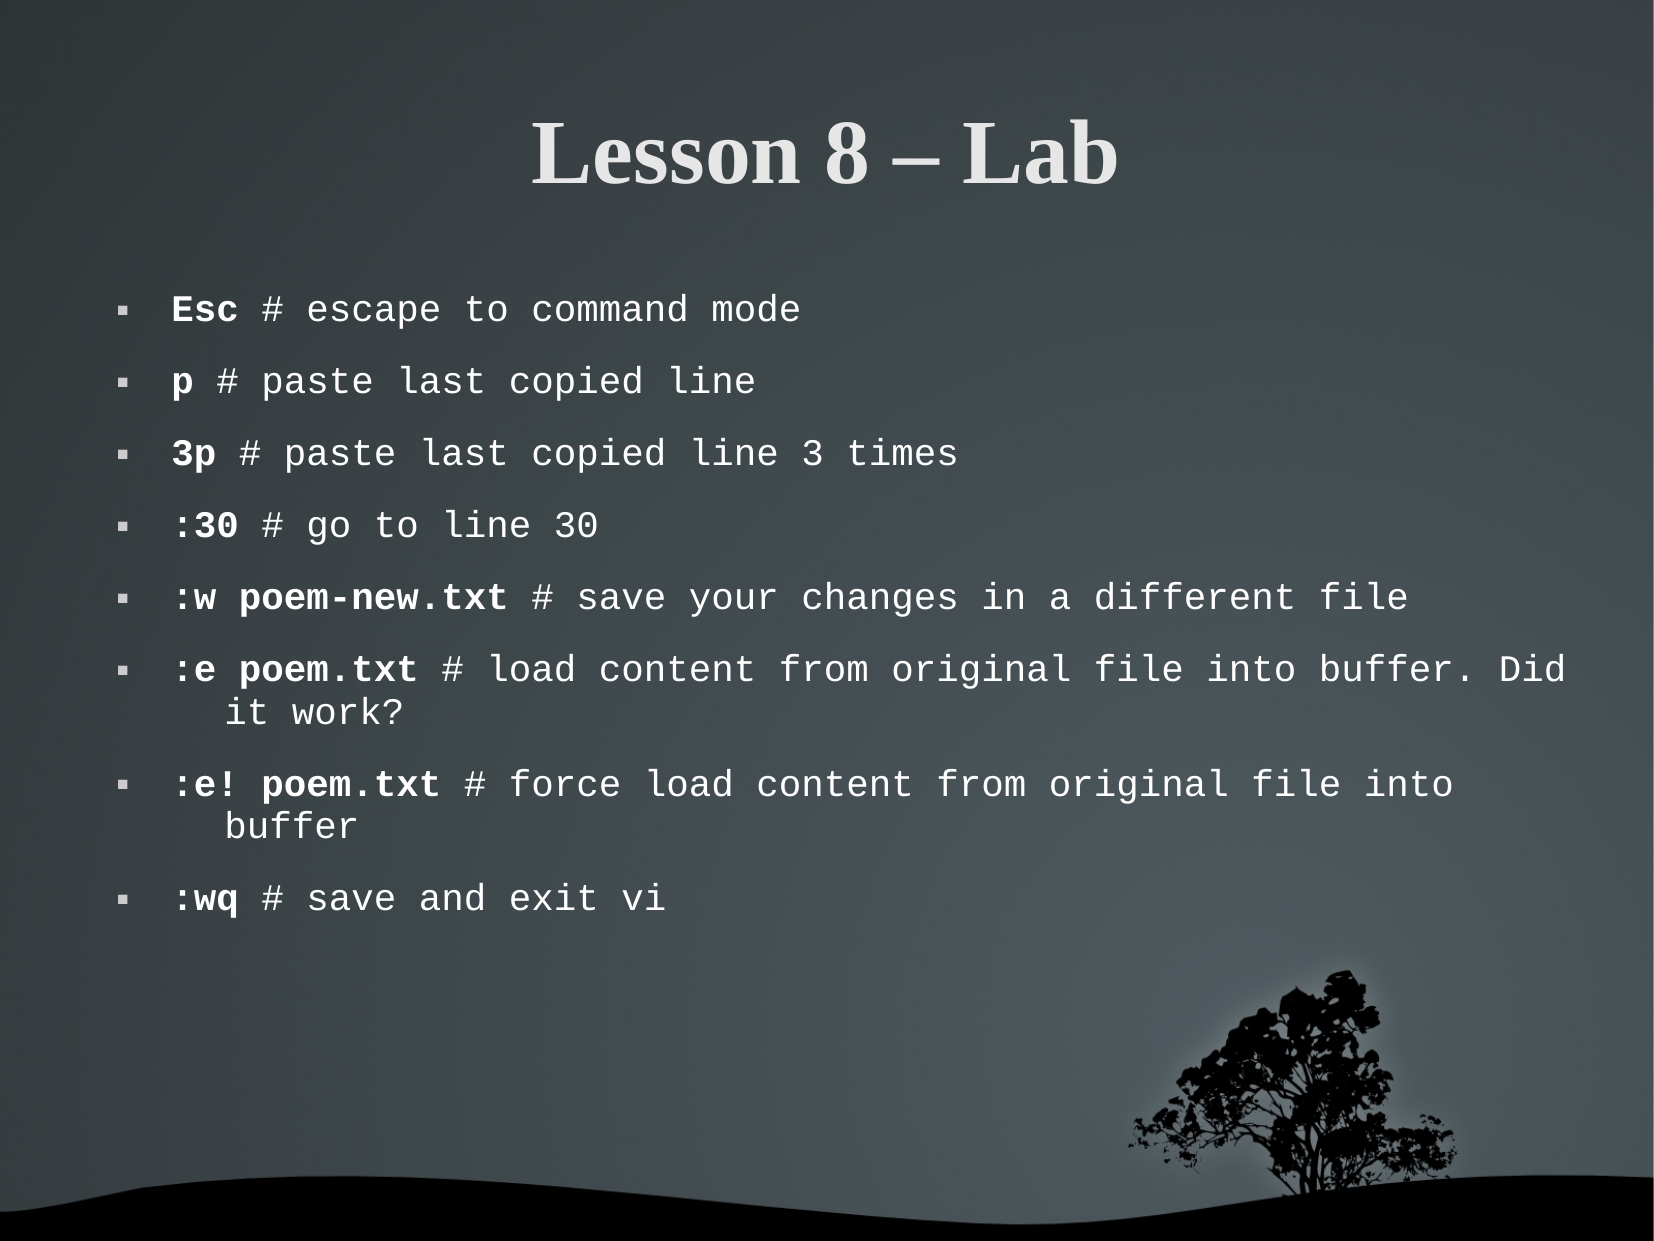

# Lesson 8 – Lab
Esc # escape to command mode
p # paste last copied line
3p # paste last copied line 3 times
:30 # go to line 30
:w poem-new.txt # save your changes in a different file
:e poem.txt # load content from original file into buffer. Did it work?
:e! poem.txt # force load content from original file into buffer
:wq # save and exit vi